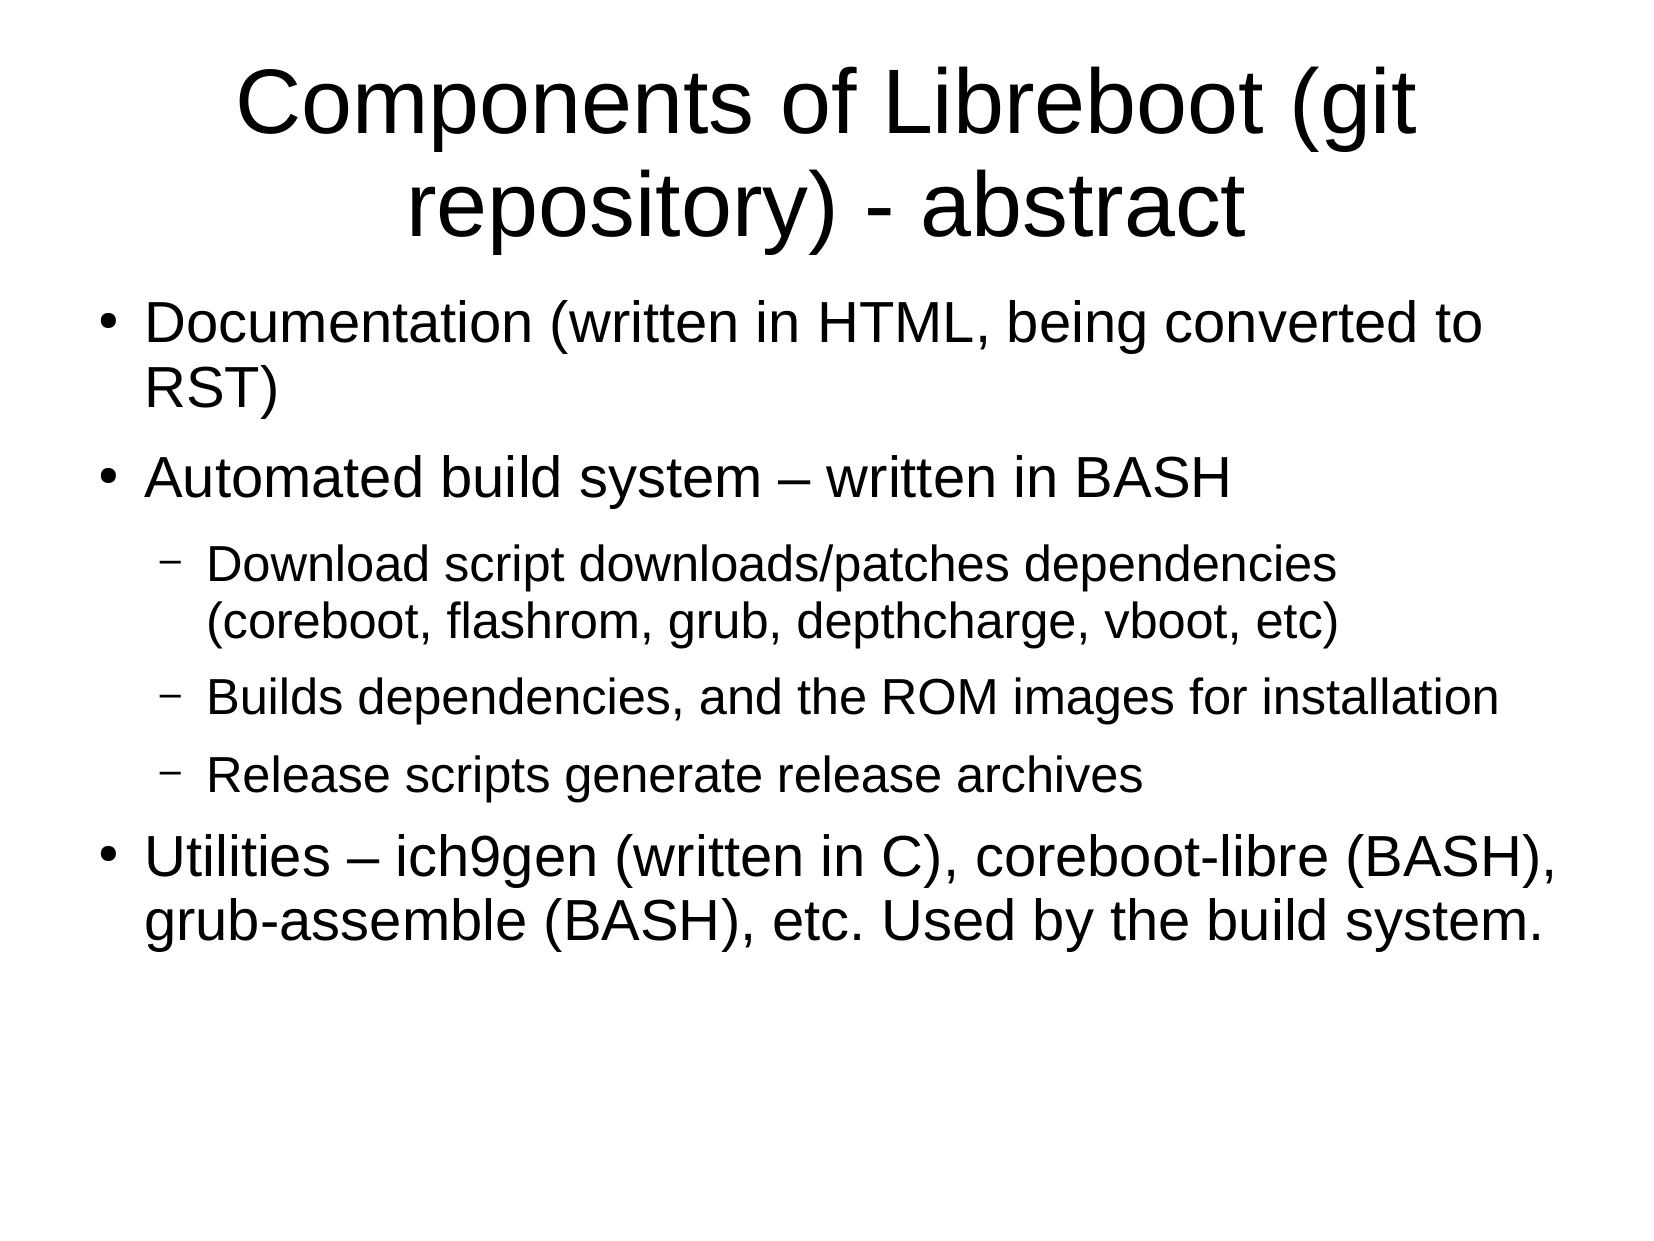

# Components of Libreboot (git repository) - abstract
Documentation (written in HTML, being converted to RST)
Automated build system – written in BASH
Download script downloads/patches dependencies (coreboot, flashrom, grub, depthcharge, vboot, etc)
Builds dependencies, and the ROM images for installation
Release scripts generate release archives
Utilities – ich9gen (written in C), coreboot-libre (BASH), grub-assemble (BASH), etc. Used by the build system.